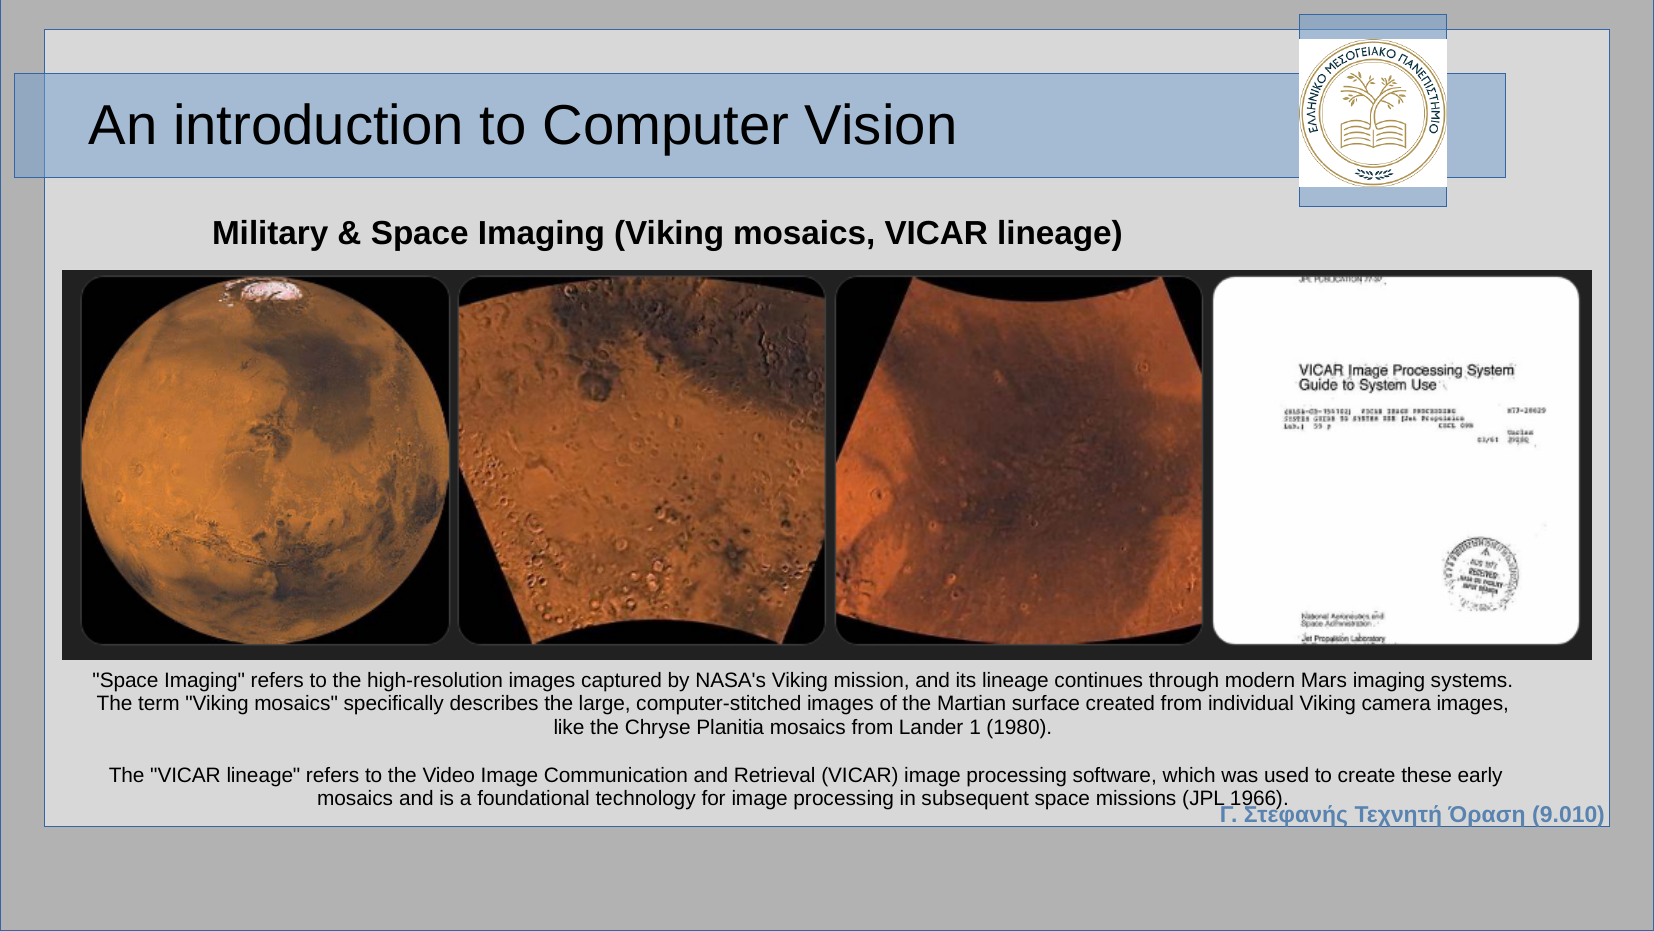

# An introduction to Computer Vision
Military & Space Imaging (Viking mosaics, VICAR lineage)
"Space Imaging" refers to the high-resolution images captured by NASA's Viking mission, and its lineage continues through modern Mars imaging systems. The term "Viking mosaics" specifically describes the large, computer-stitched images of the Martian surface created from individual Viking camera images, like the Chryse Planitia mosaics from Lander 1 (1980).
 The "VICAR lineage" refers to the Video Image Communication and Retrieval (VICAR) image processing software, which was used to create these early mosaics and is a foundational technology for image processing in subsequent space missions (JPL 1966).
Γ. Στεφανής Τεχνητή Όραση (9.010)